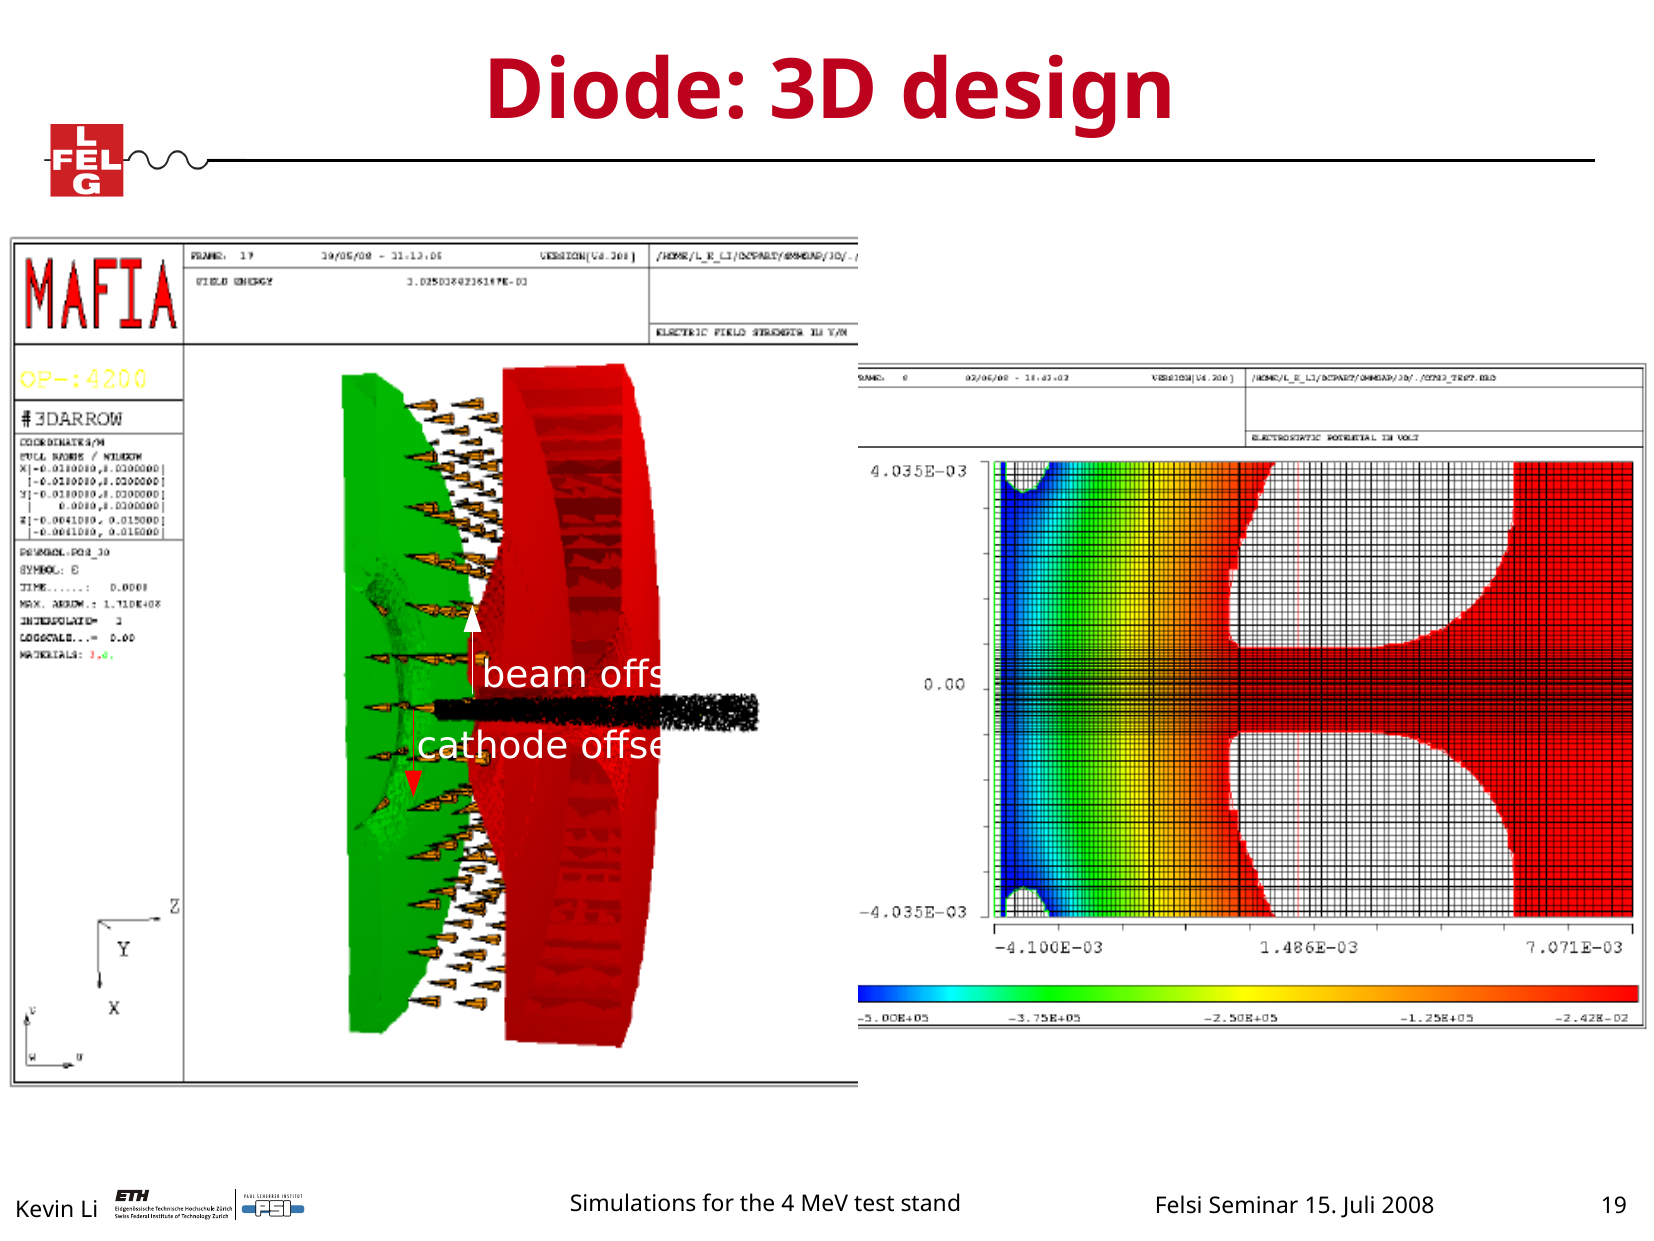

# Diode: 3D design
beam offset
cathode offset